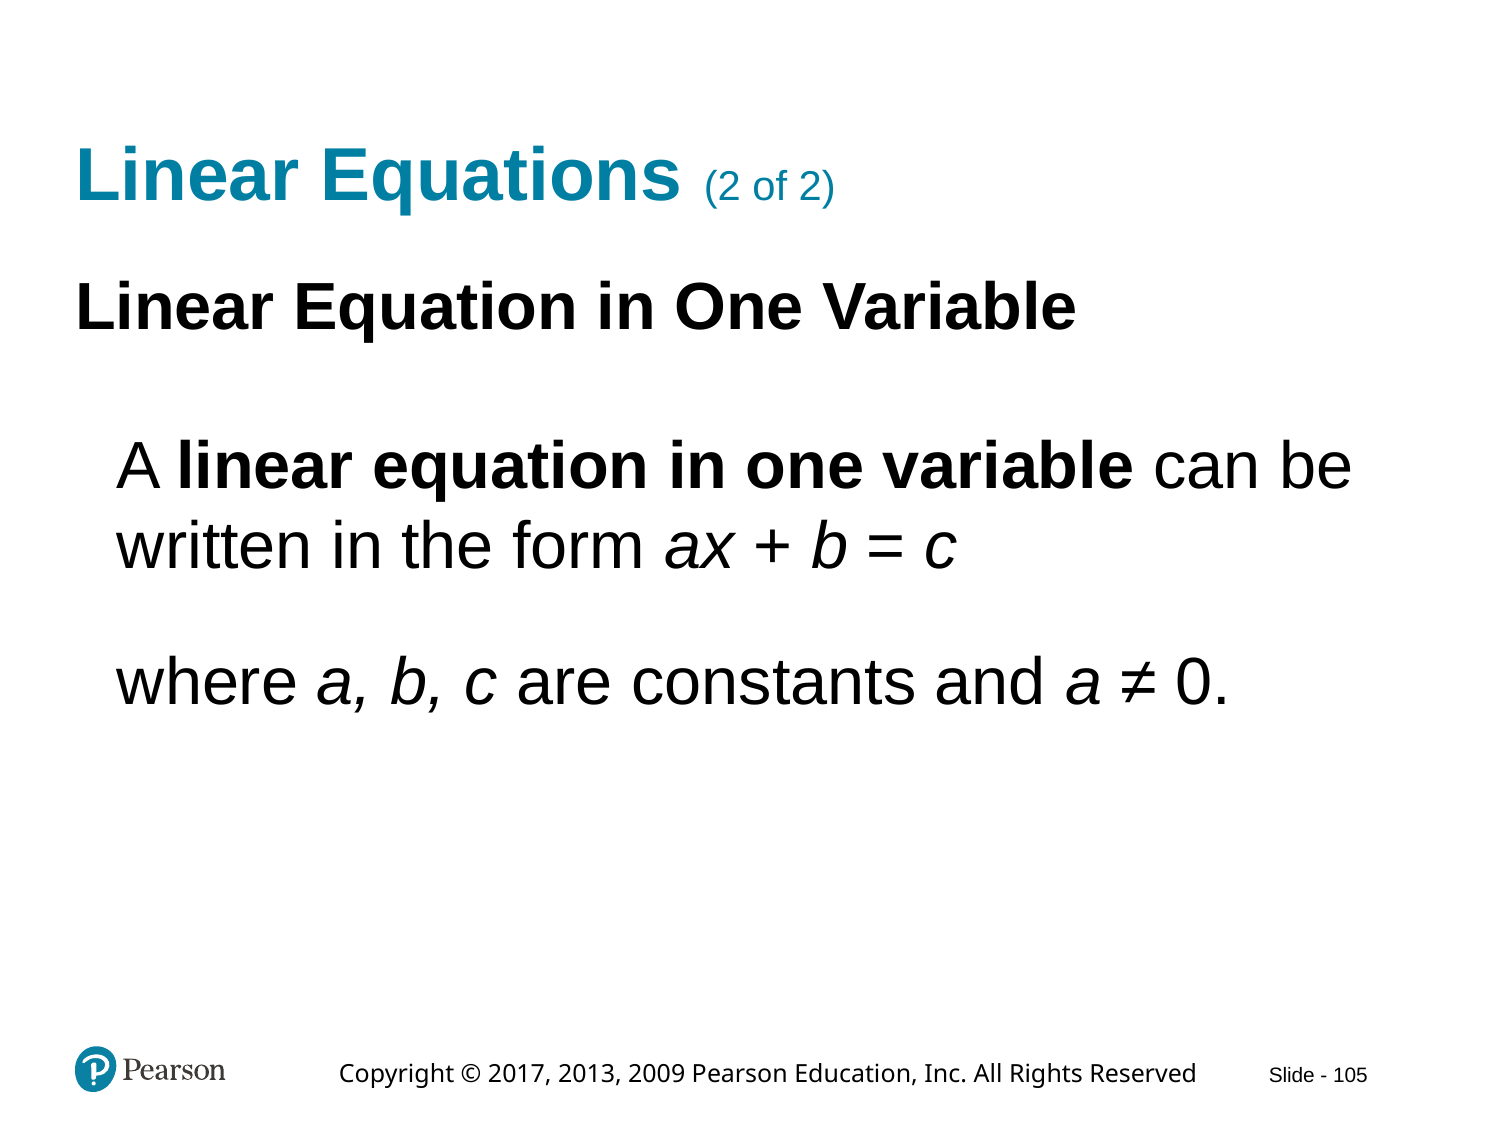

# Linear Equations (2 of 2)
Linear Equation in One Variable
A linear equation in one variable can be written in the form ax + b = c
where a, b, c are constants and a ≠ 0.